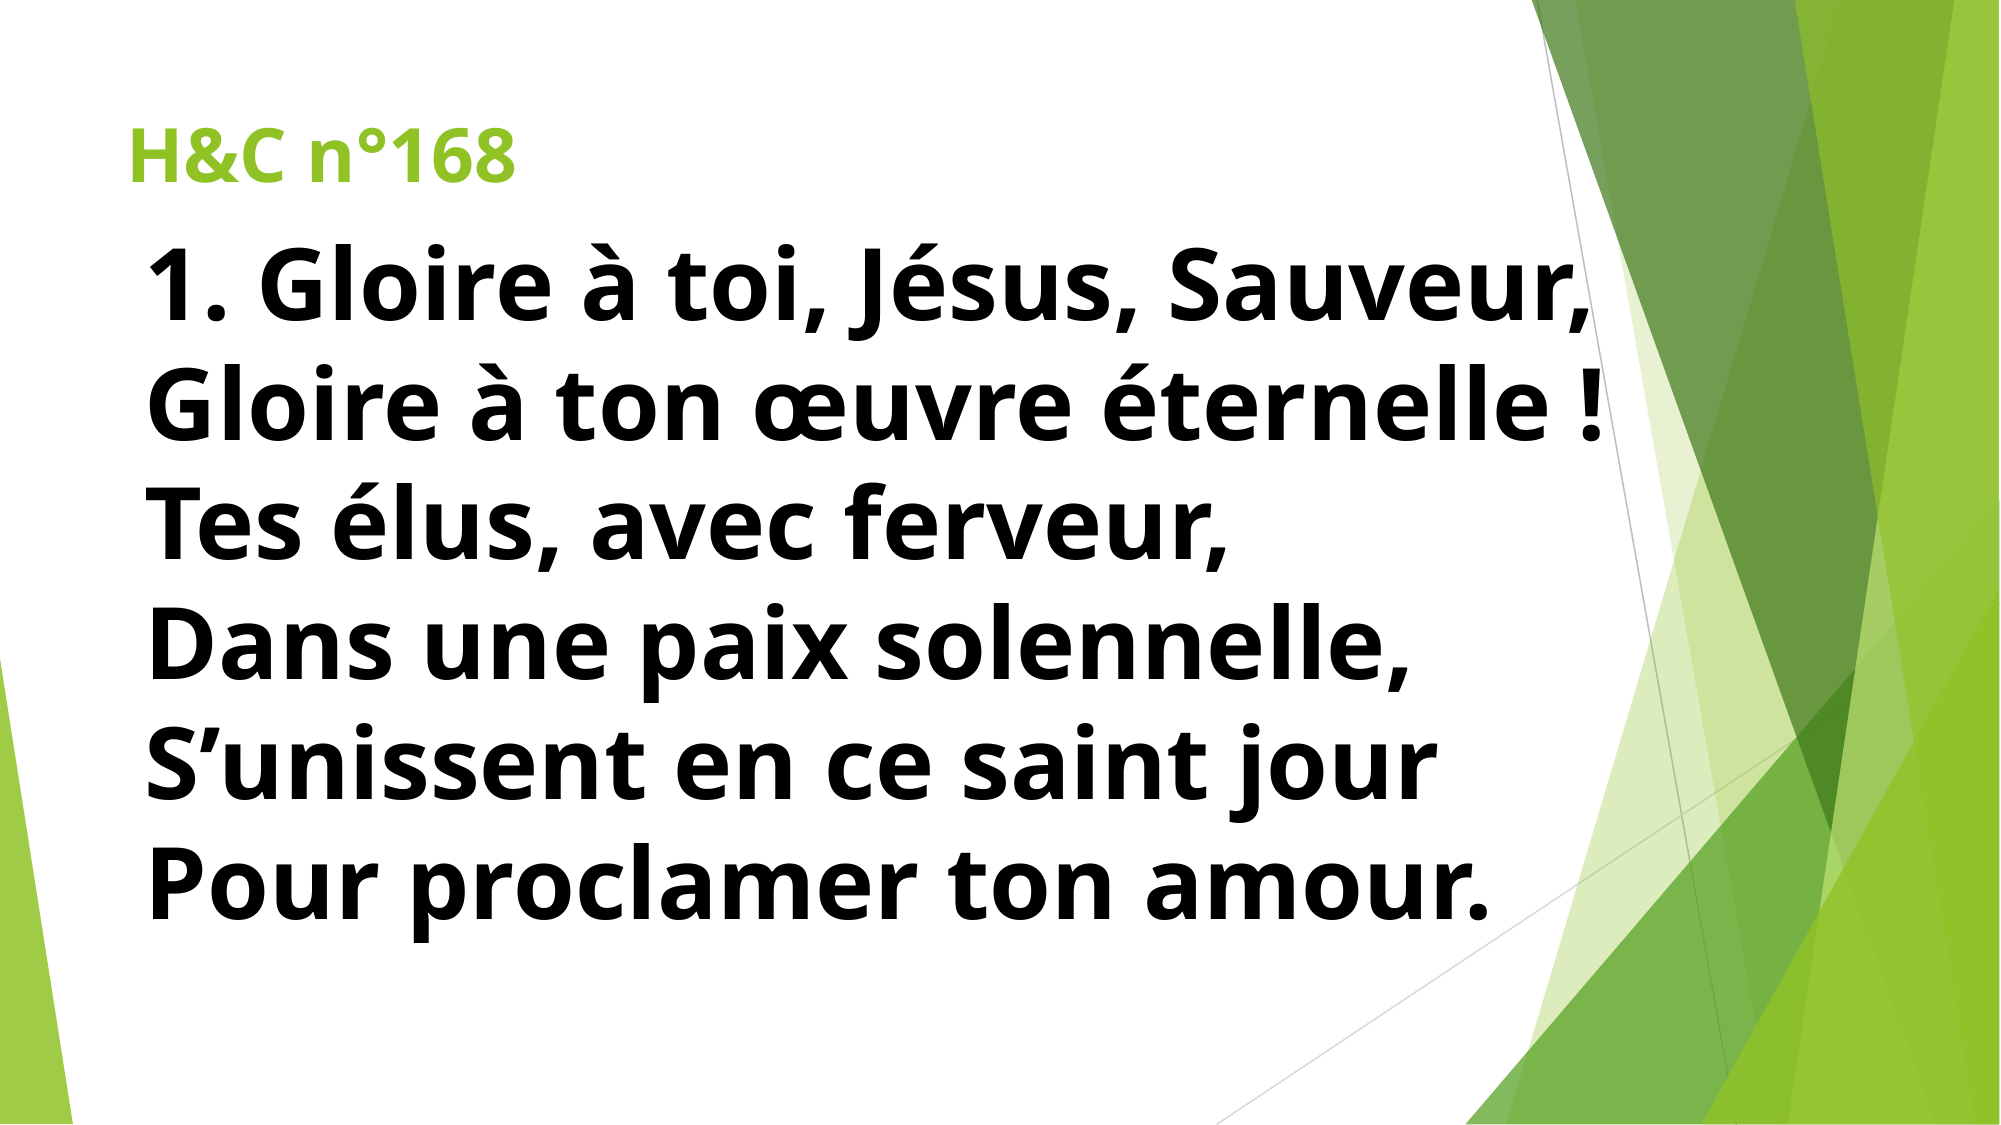

H&C n°168
1. Gloire à toi, Jésus, Sauveur,
Gloire à ton œuvre éternelle !
Tes élus, avec ferveur,
Dans une paix solennelle,
S’unissent en ce saint jour
Pour proclamer ton amour.